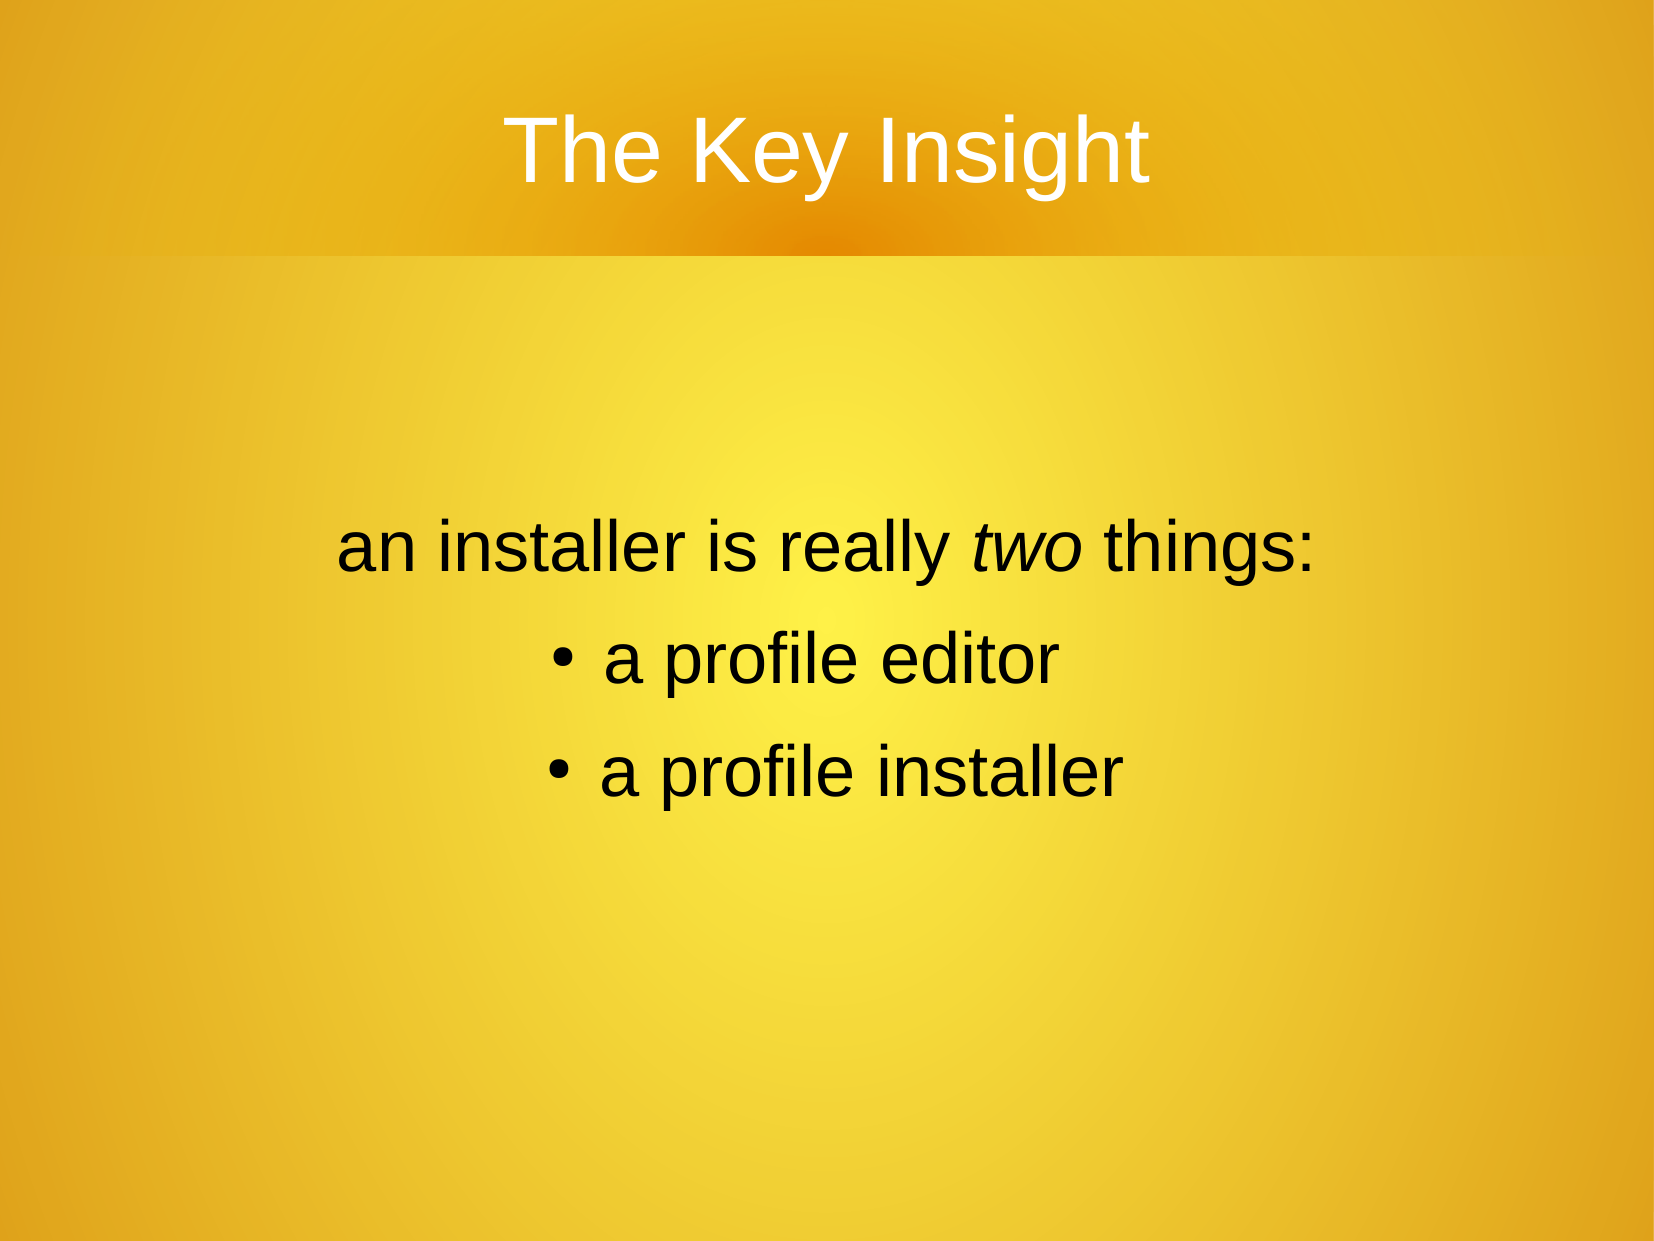

# The Key Insight
an installer is really two things:
a profile editor
a profile installer